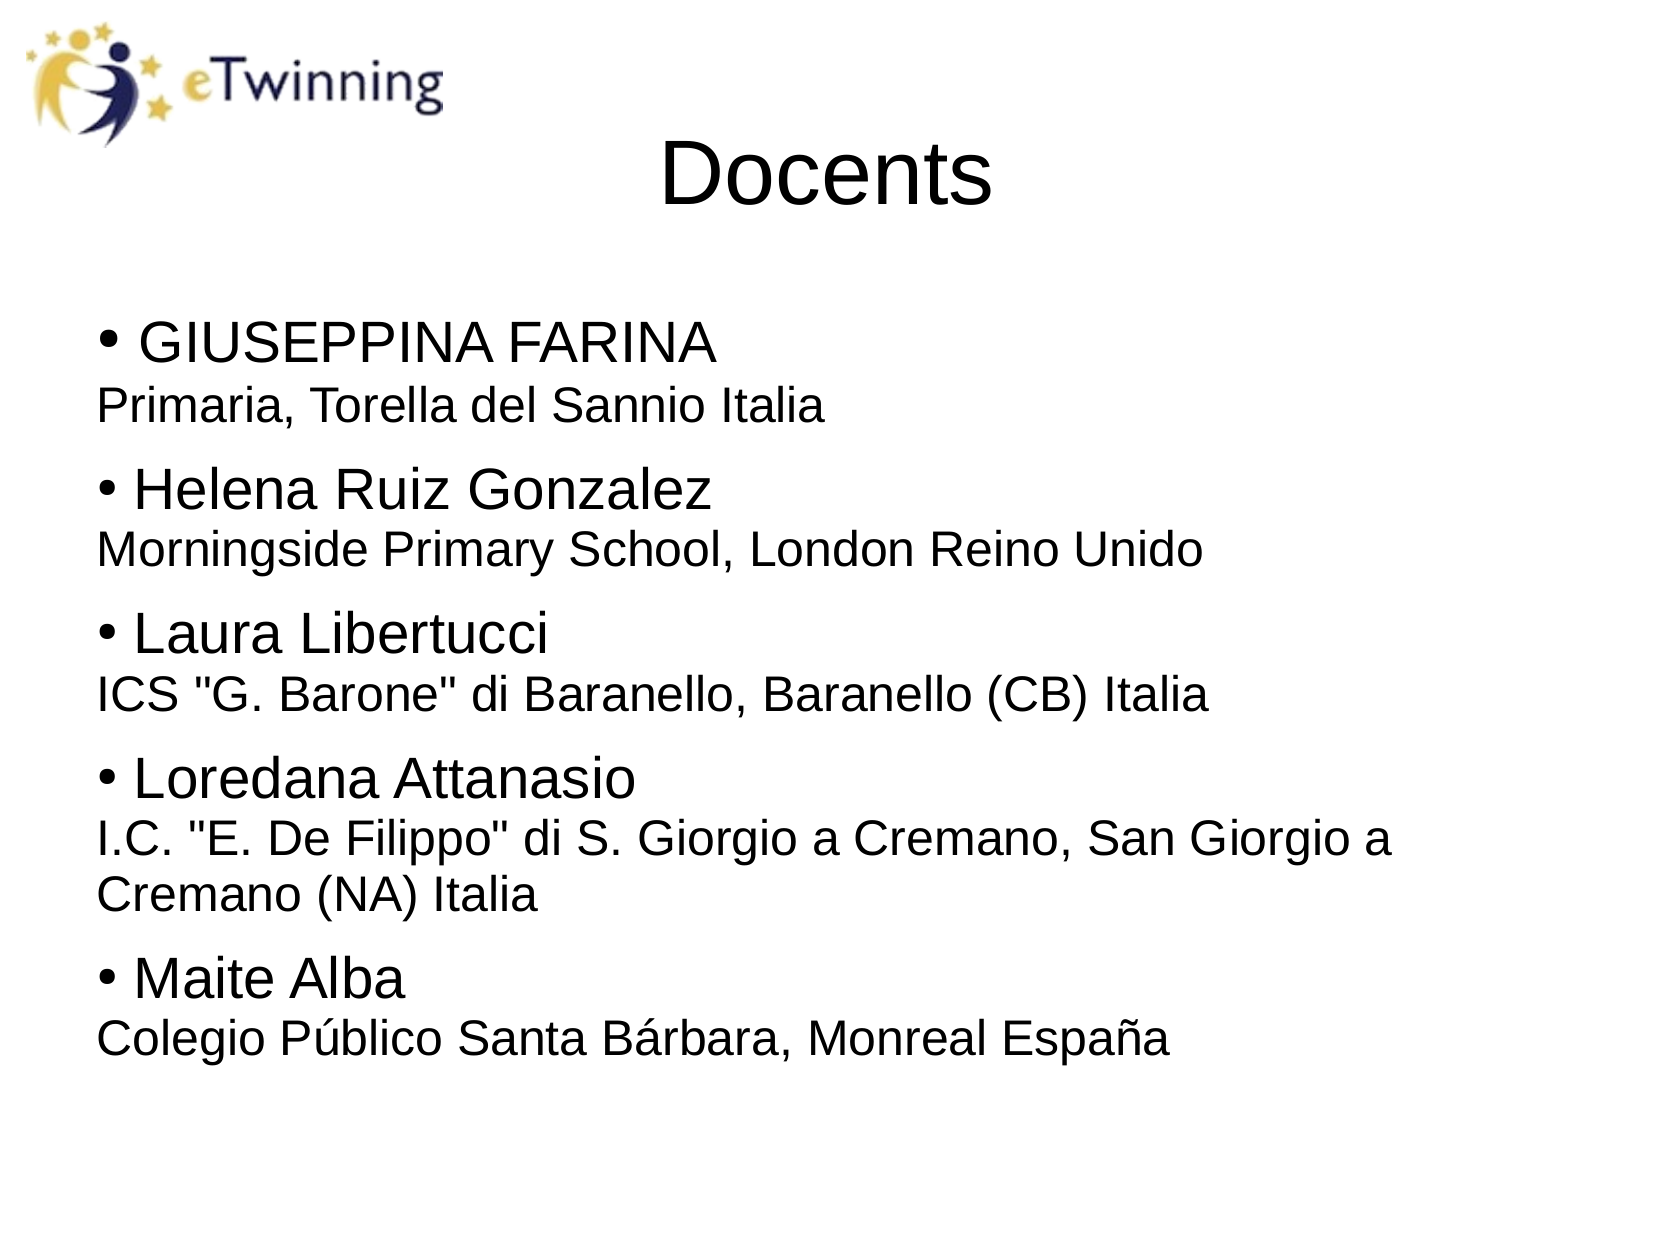

# Docents
 GIUSEPPINA FARINA
Primaria, Torella del Sannio Italia
 Helena Ruiz Gonzalez
Morningside Primary School, London Reino Unido
 Laura Libertucci
ICS "G. Barone" di Baranello, Baranello (CB) Italia
 Loredana Attanasio
I.C. "E. De Filippo" di S. Giorgio a Cremano, San Giorgio a Cremano (NA) Italia
 Maite Alba
Colegio Público Santa Bárbara, Monreal España